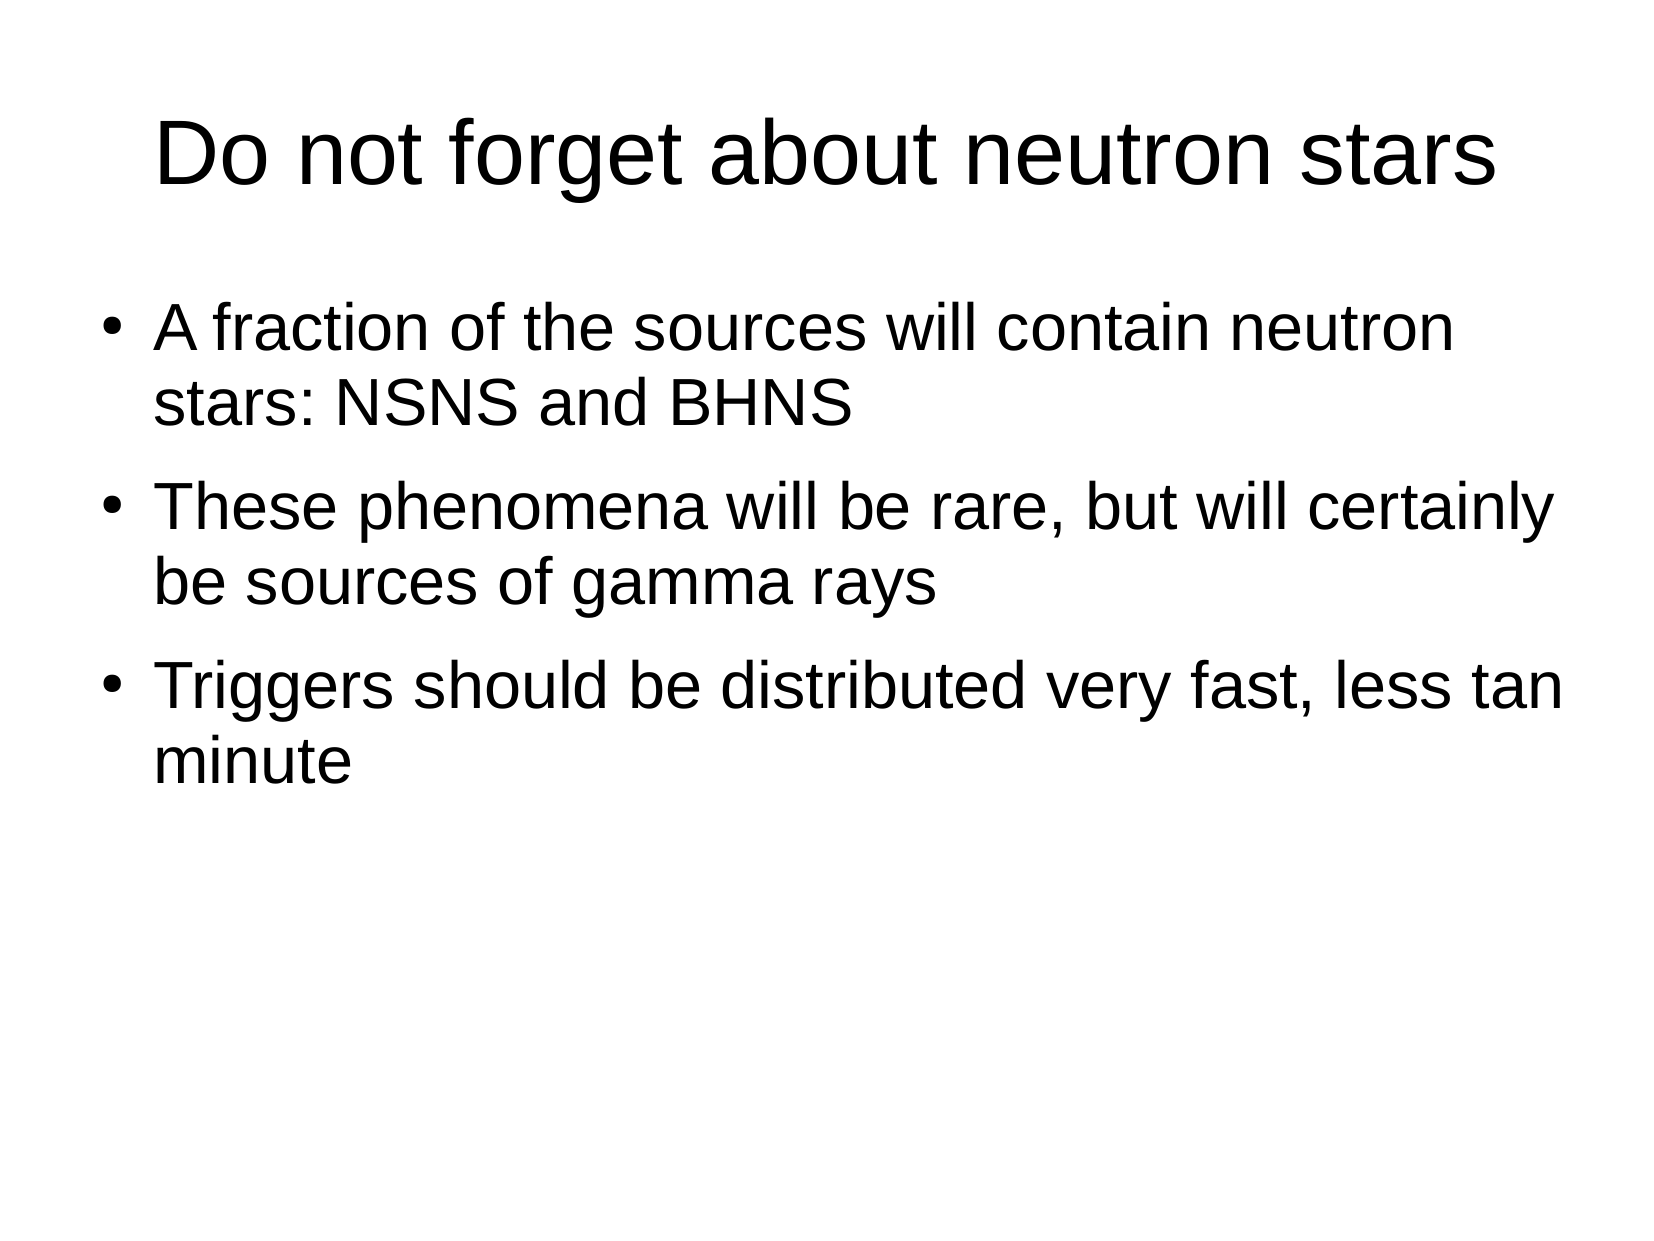

# Do not forget about neutron stars
A fraction of the sources will contain neutron stars: NSNS and BHNS
These phenomena will be rare, but will certainly be sources of gamma rays
Triggers should be distributed very fast, less tan minute